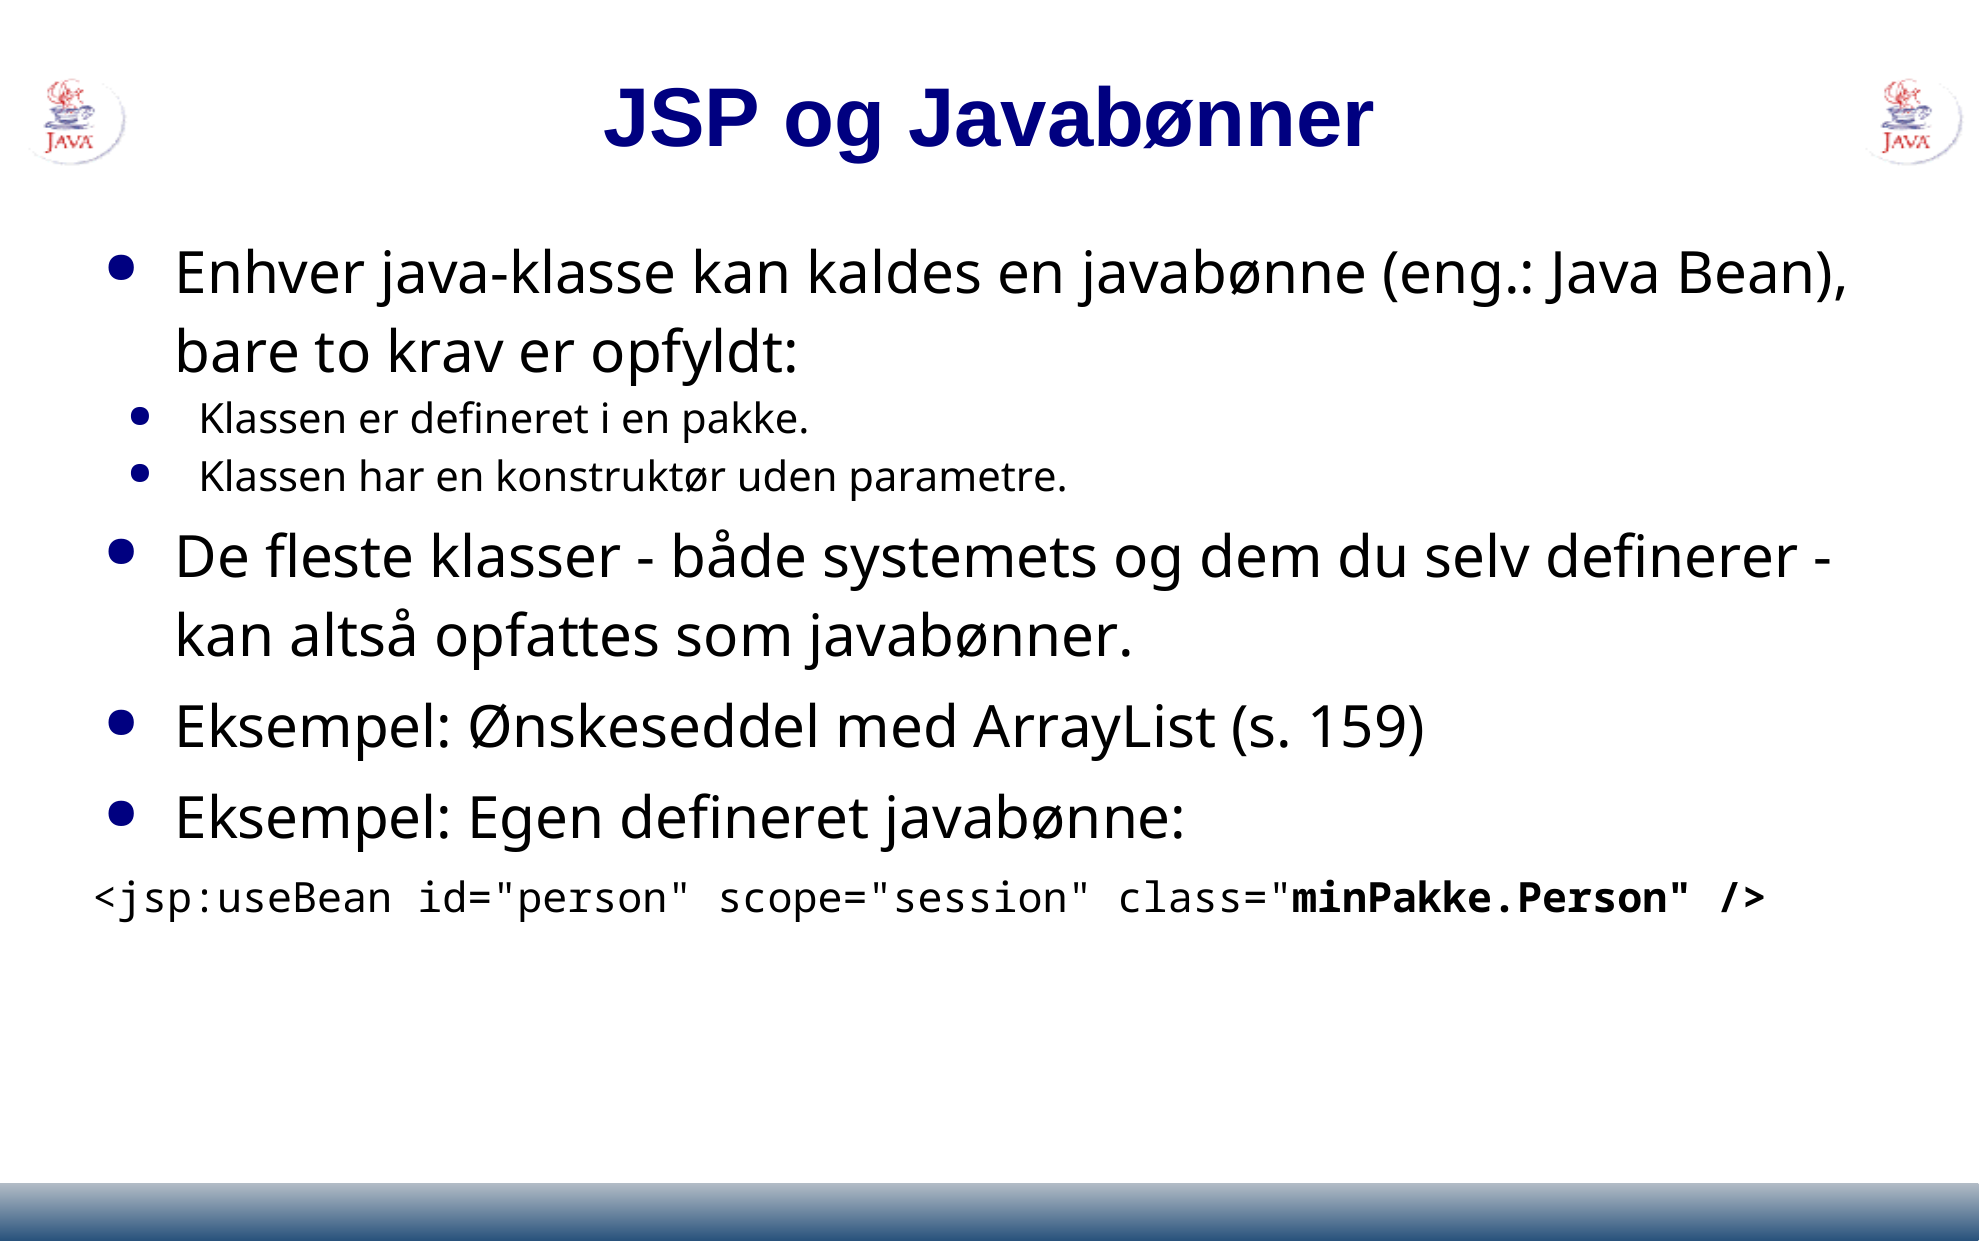

# JSP og Javabønner
Enhver java-klasse kan kaldes en javabønne (eng.: Java Bean), bare to krav er opfyldt:
Klassen er defineret i en pakke.
Klassen har en konstruktør uden parametre.
De fleste klasser - både systemets og dem du selv definerer - kan altså opfattes som javabønner.
Eksempel: Ønskeseddel med ArrayList (s. 159)
Eksempel: Egen defineret javabønne:
<jsp:useBean id="person" scope="session" class="minPakke.Person" />